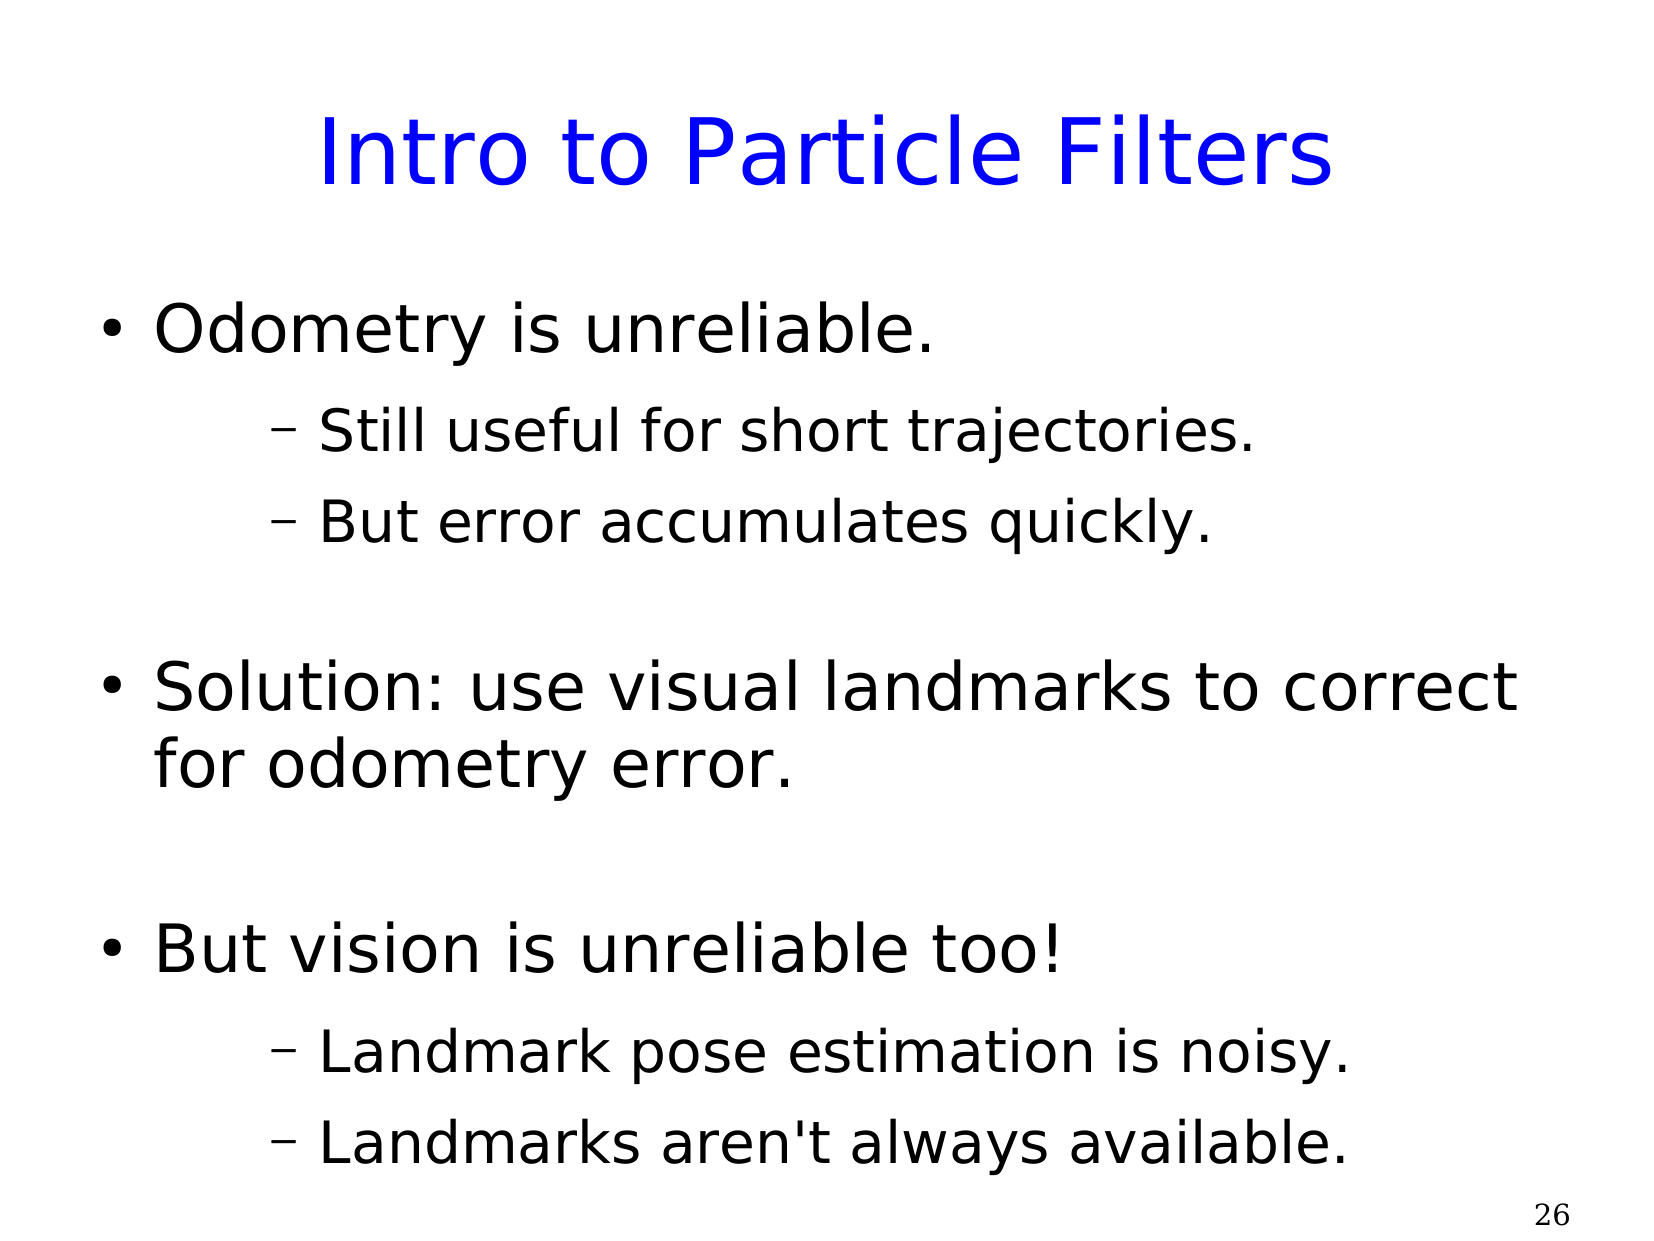

# Intro to Particle Filters
Odometry is unreliable.
Still useful for short trajectories.
But error accumulates quickly.
Solution: use visual landmarks to correct for odometry error.
But vision is unreliable too!
Landmark pose estimation is noisy.
Landmarks aren't always available.
26